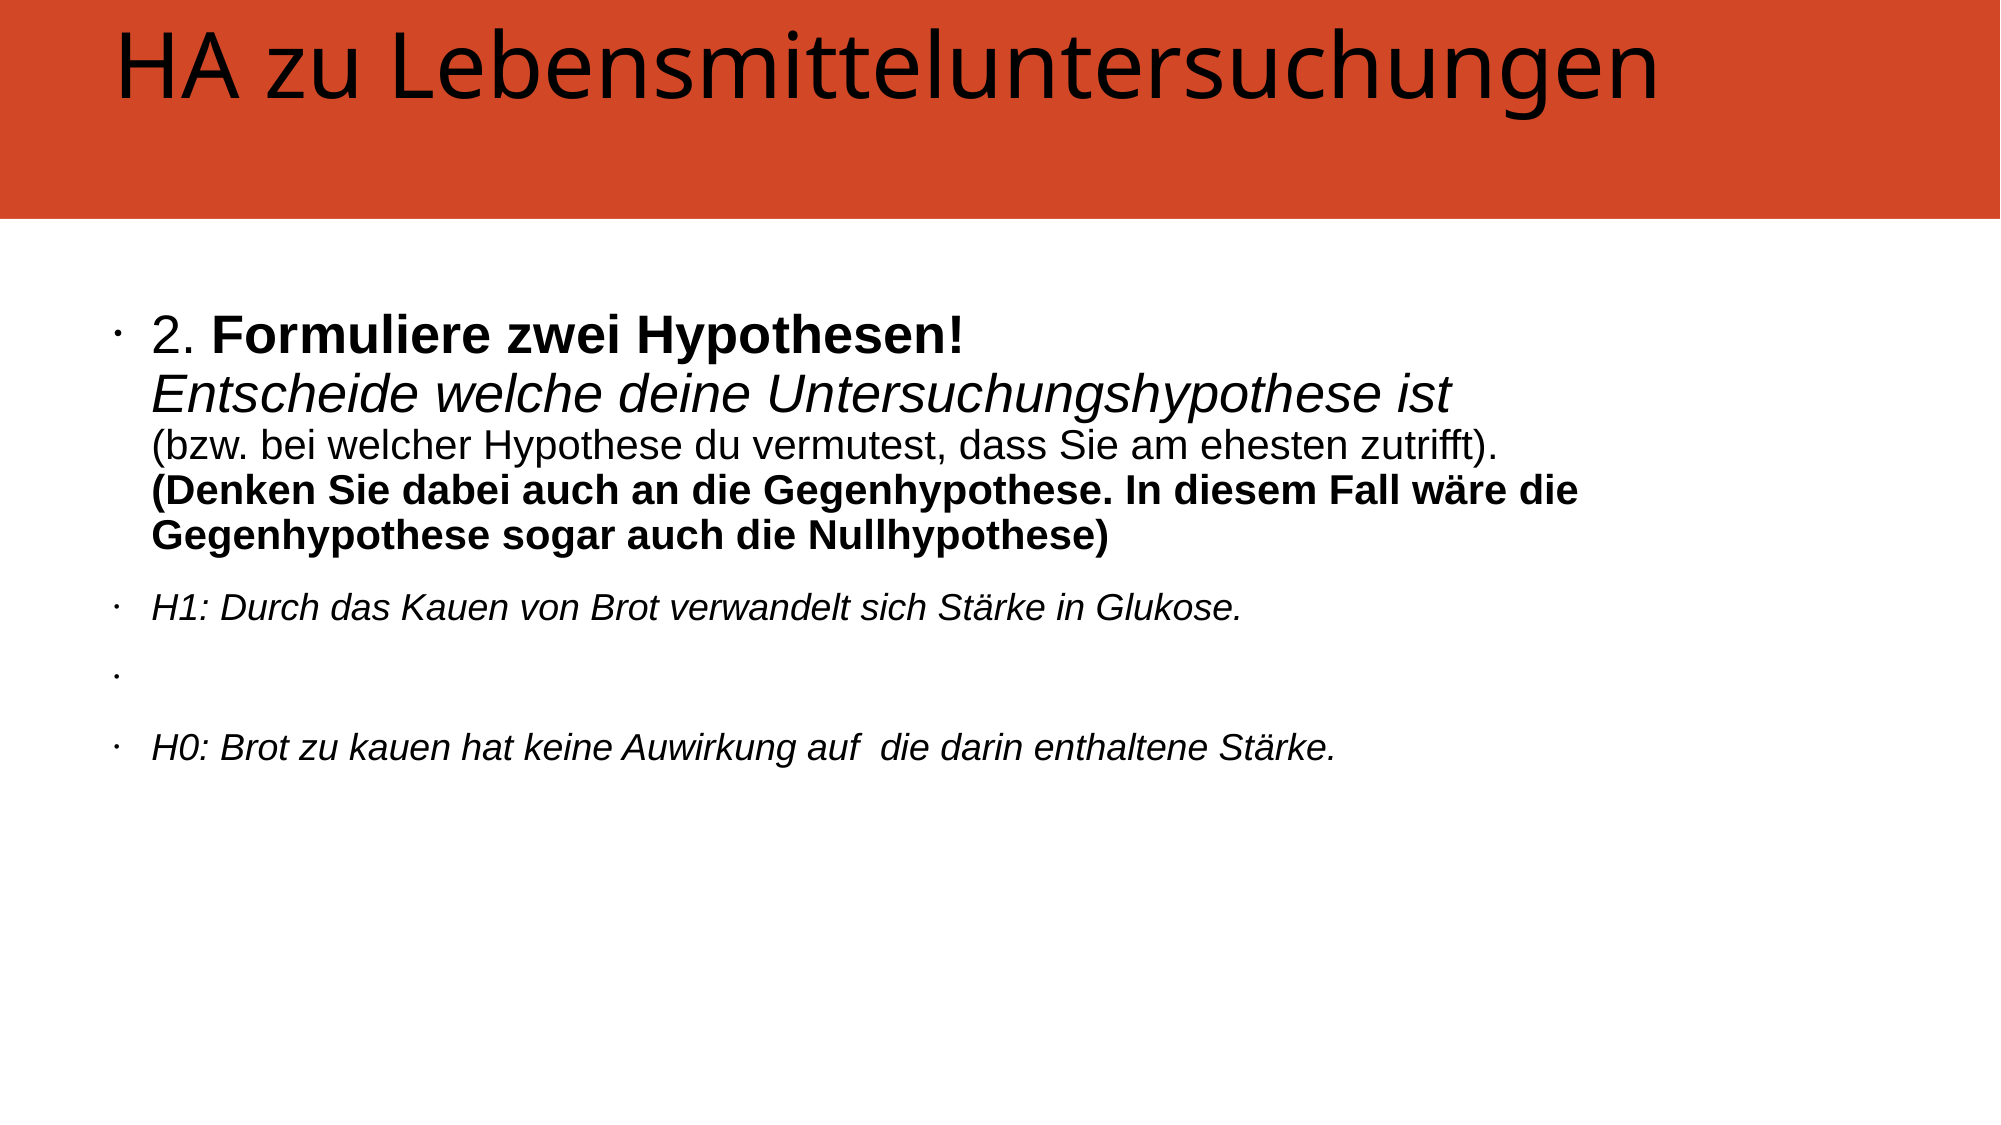

HA zu Lebensmitteluntersuchungen
# 2. Formuliere zwei Hypothesen! Entscheide welche deine Untersuchungshypothese ist (bzw. bei welcher Hypothese du vermutest, dass Sie am ehesten zutrifft). (Denken Sie dabei auch an die Gegenhypothese. In diesem Fall wäre die Gegenhypothese sogar auch die Nullhypothese)
H1: Durch das Kauen von Brot verwandelt sich Stärke in Glukose.
H0: Brot zu kauen hat keine Auwirkung auf die darin enthaltene Stärke.